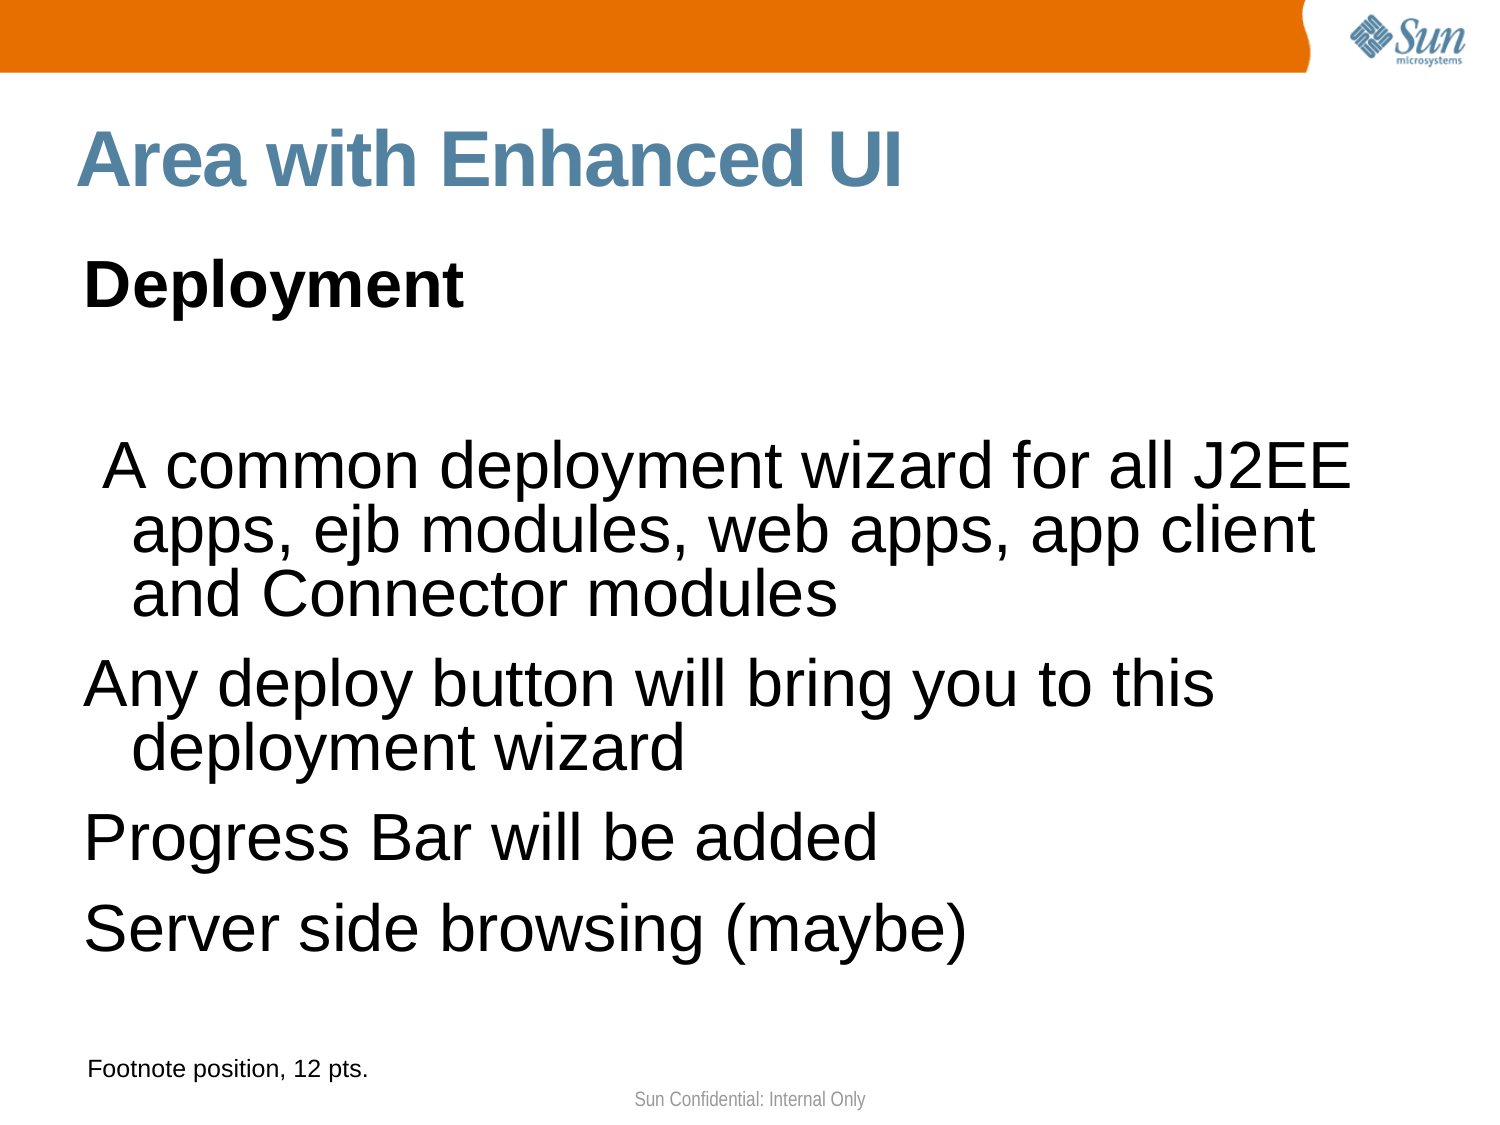

# Area with Enhanced UI
Deployment
 A common deployment wizard for all J2EE apps, ejb modules, web apps, app client and Connector modules
Any deploy button will bring you to this deployment wizard
Progress Bar will be added
Server side browsing (maybe)
Footnote position, 12 pts.